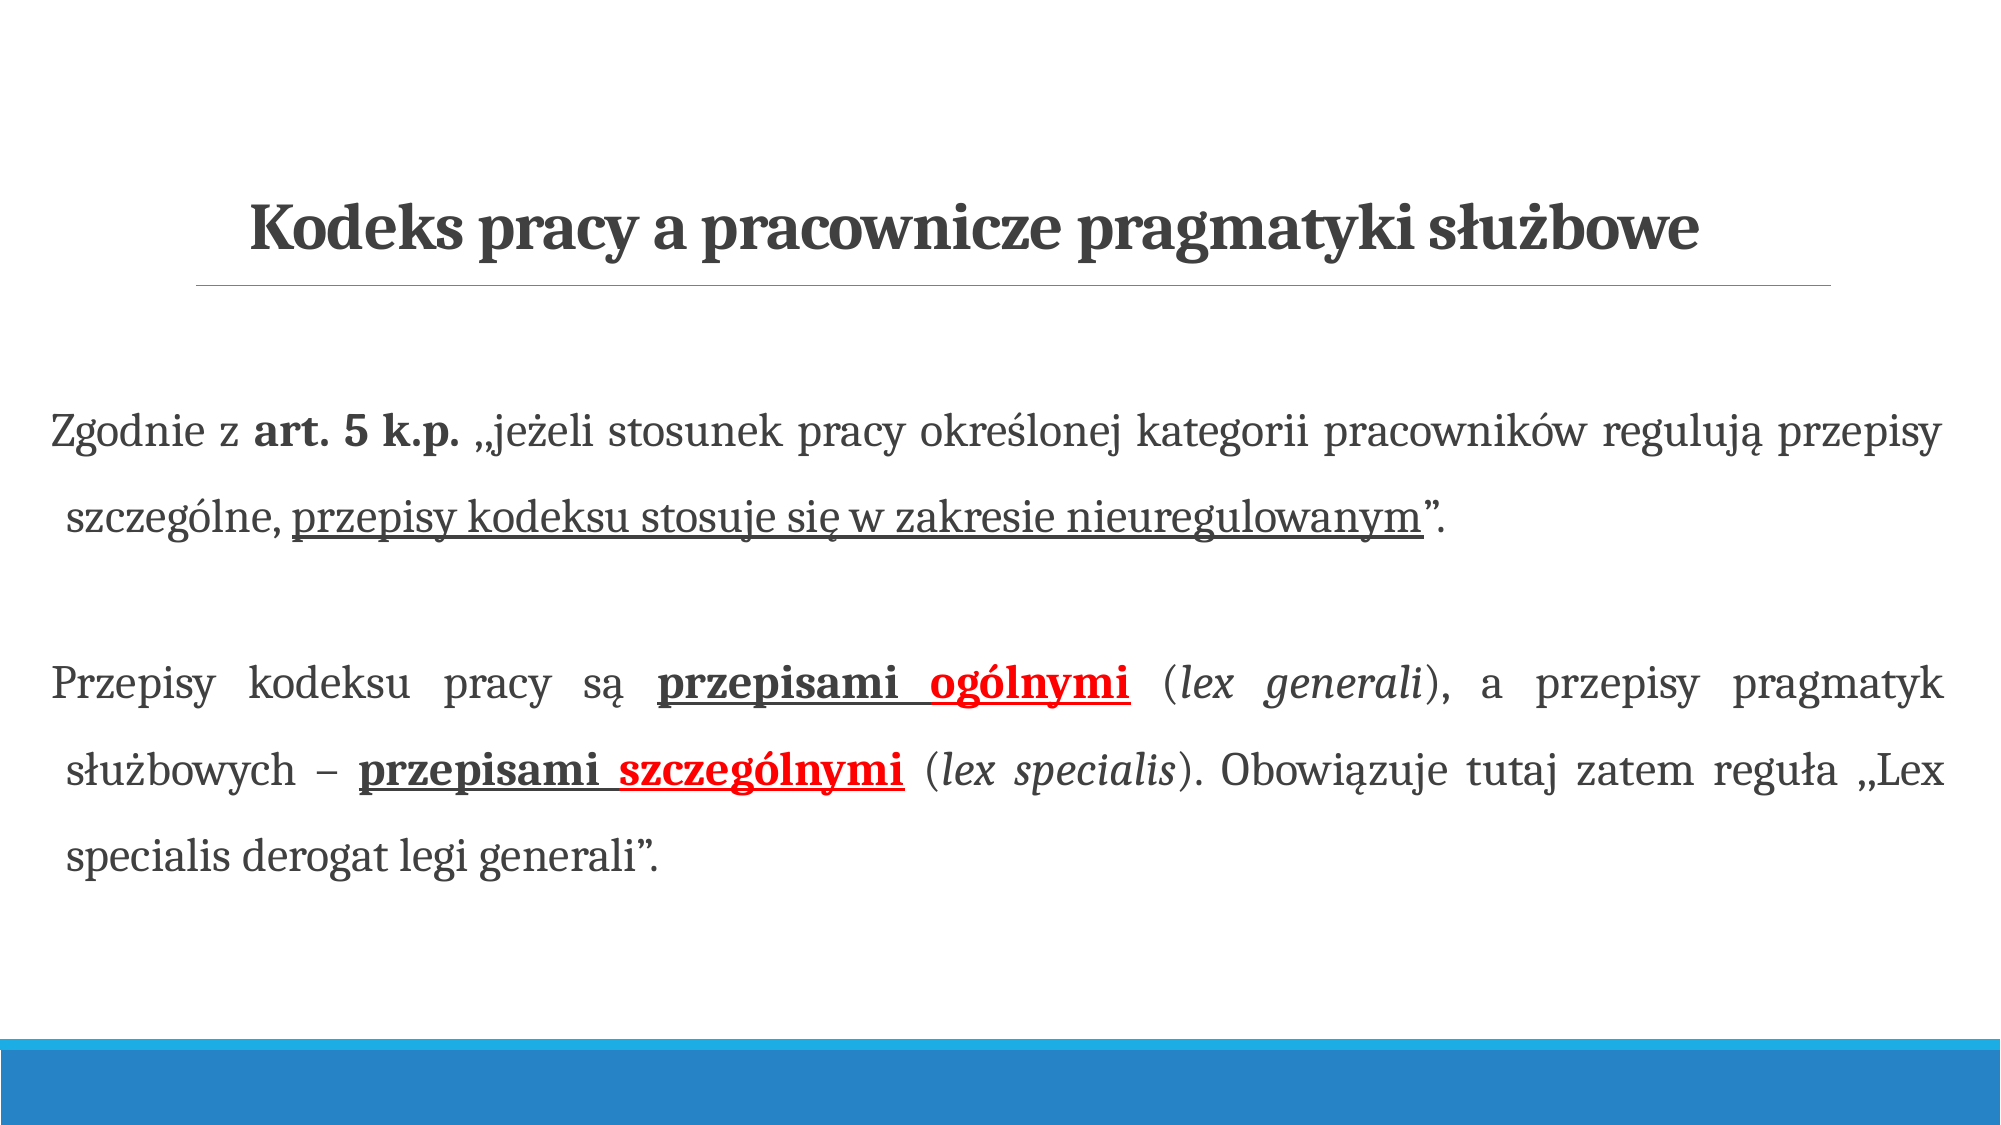

# Kodeks pracy a pracownicze pragmatyki służbowe
Zgodnie z art. 5 k.p. ,,jeżeli stosunek pracy określonej kategorii pracowników regulują przepisy szczególne, przepisy kodeksu stosuje się w zakresie nieuregulowanym”.
Przepisy kodeksu pracy są przepisami ogólnymi (lex generali), a przepisy pragmatyk służbowych – przepisami szczególnymi (lex specialis). Obowiązuje tutaj zatem reguła ,,Lex specialis derogat legi generali”.